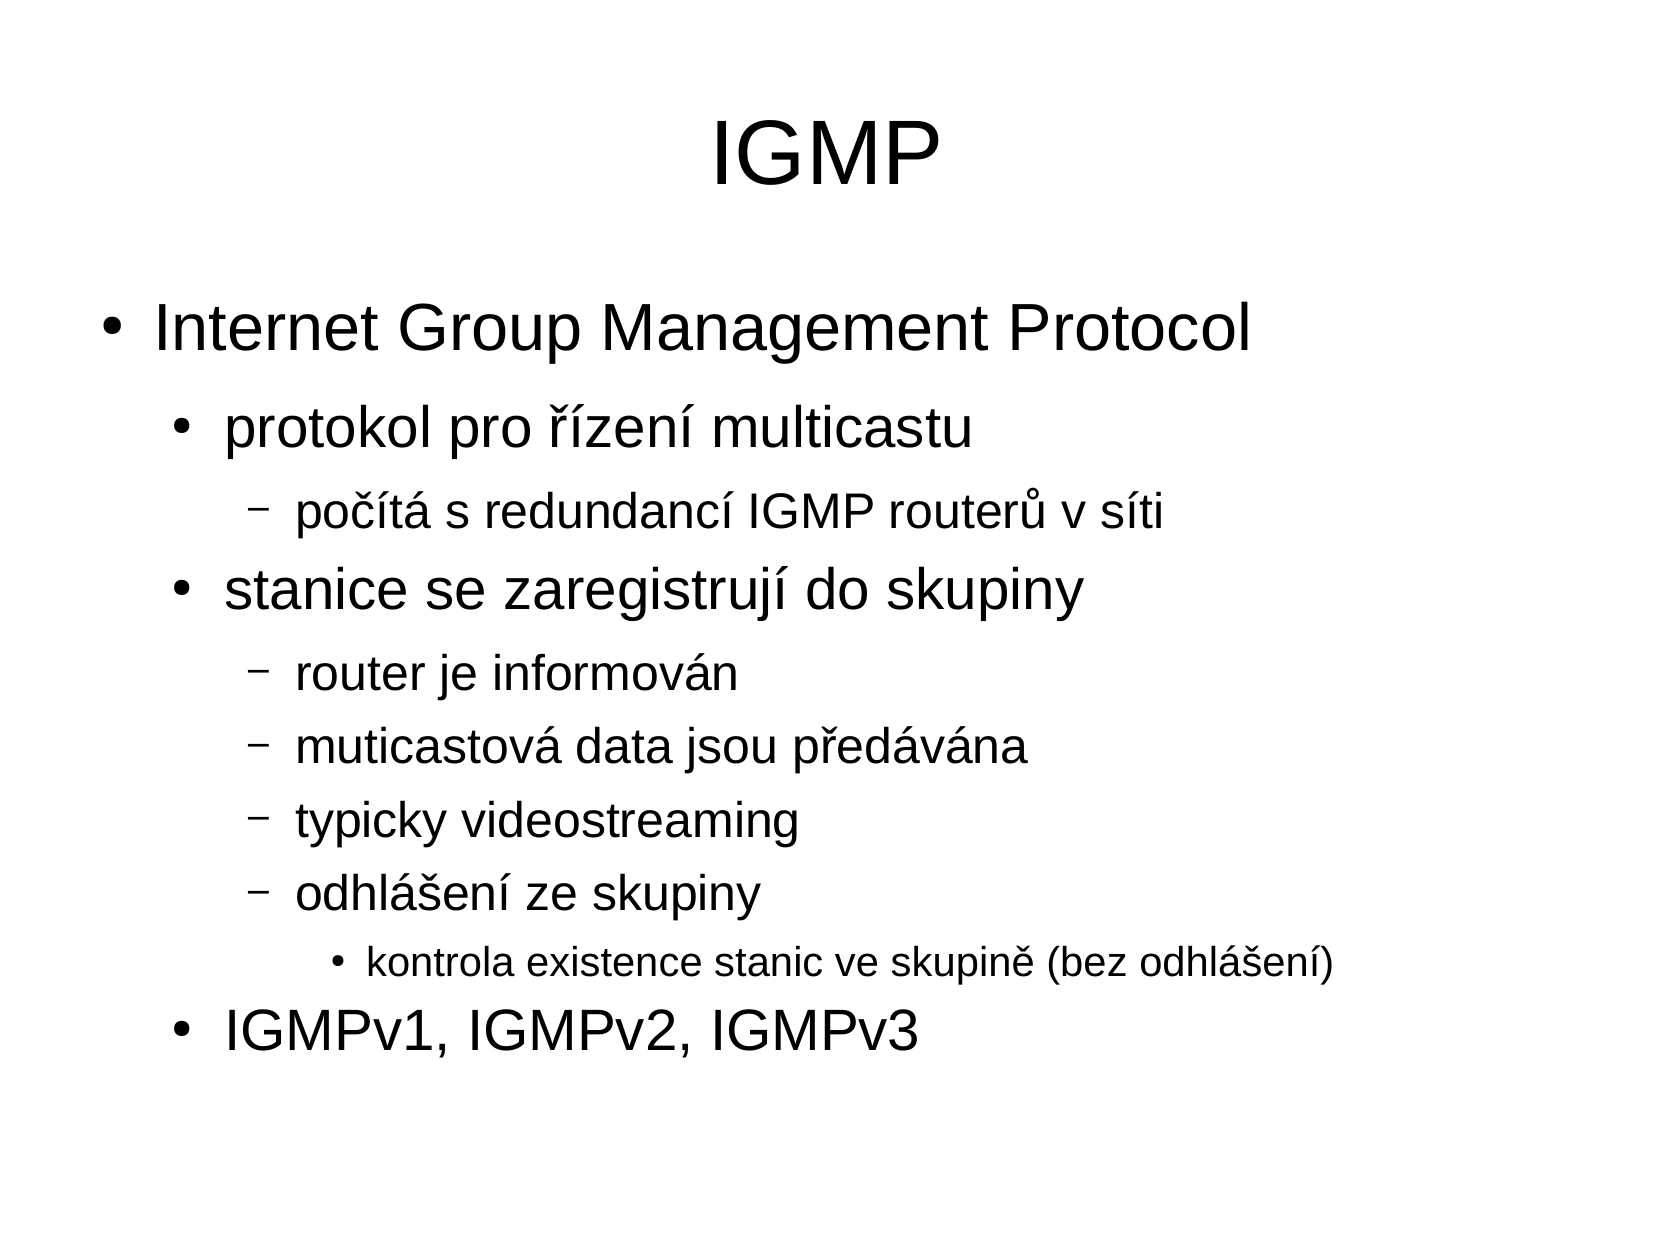

# IGMP
Internet Group Management Protocol
protokol pro řízení multicastu
počítá s redundancí IGMP routerů v síti
stanice se zaregistrují do skupiny
router je informován
muticastová data jsou předávána
typicky videostreaming
odhlášení ze skupiny
kontrola existence stanic ve skupině (bez odhlášení)
IGMPv1, IGMPv2, IGMPv3